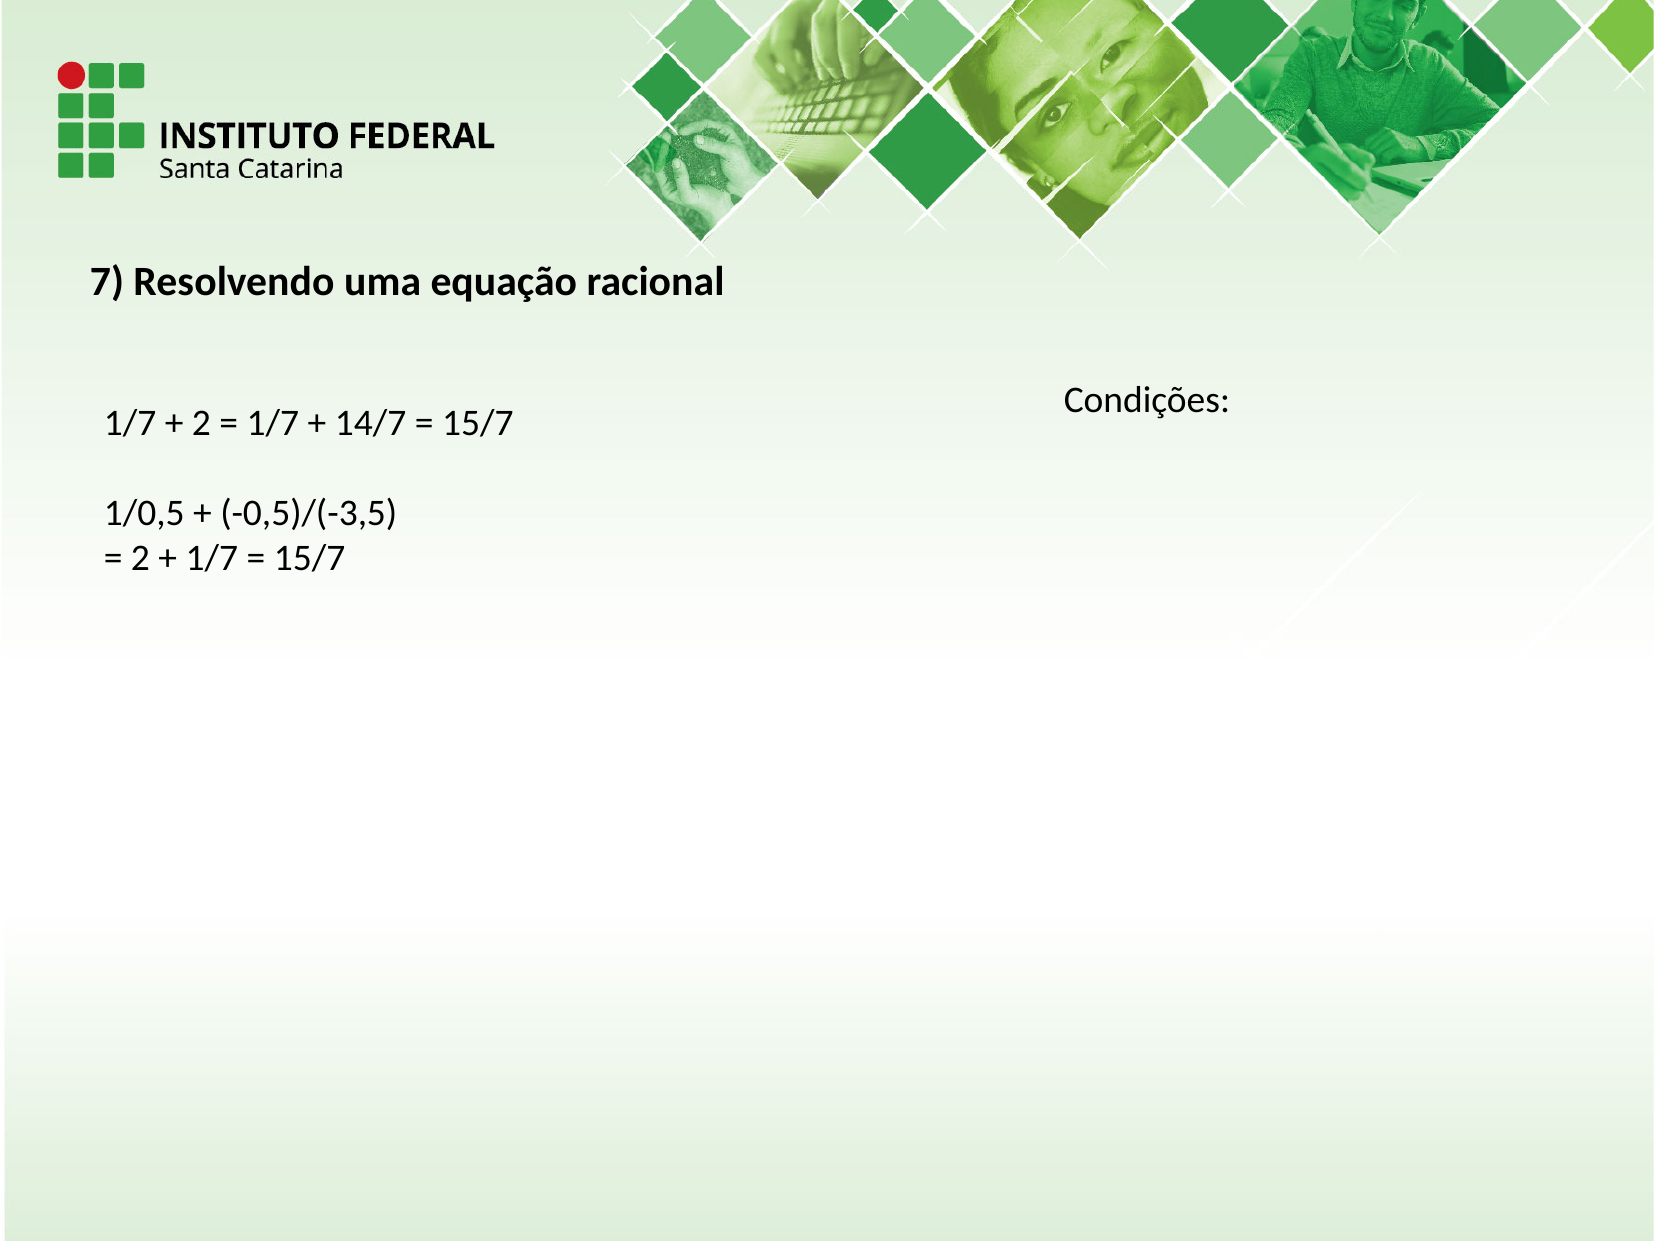

7) Resolvendo uma equação racional
Condições:
1/7 + 2 = 1/7 + 14/7 = 15/7
1/0,5 + (-0,5)/(-3,5)
= 2 + 1/7 = 15/7